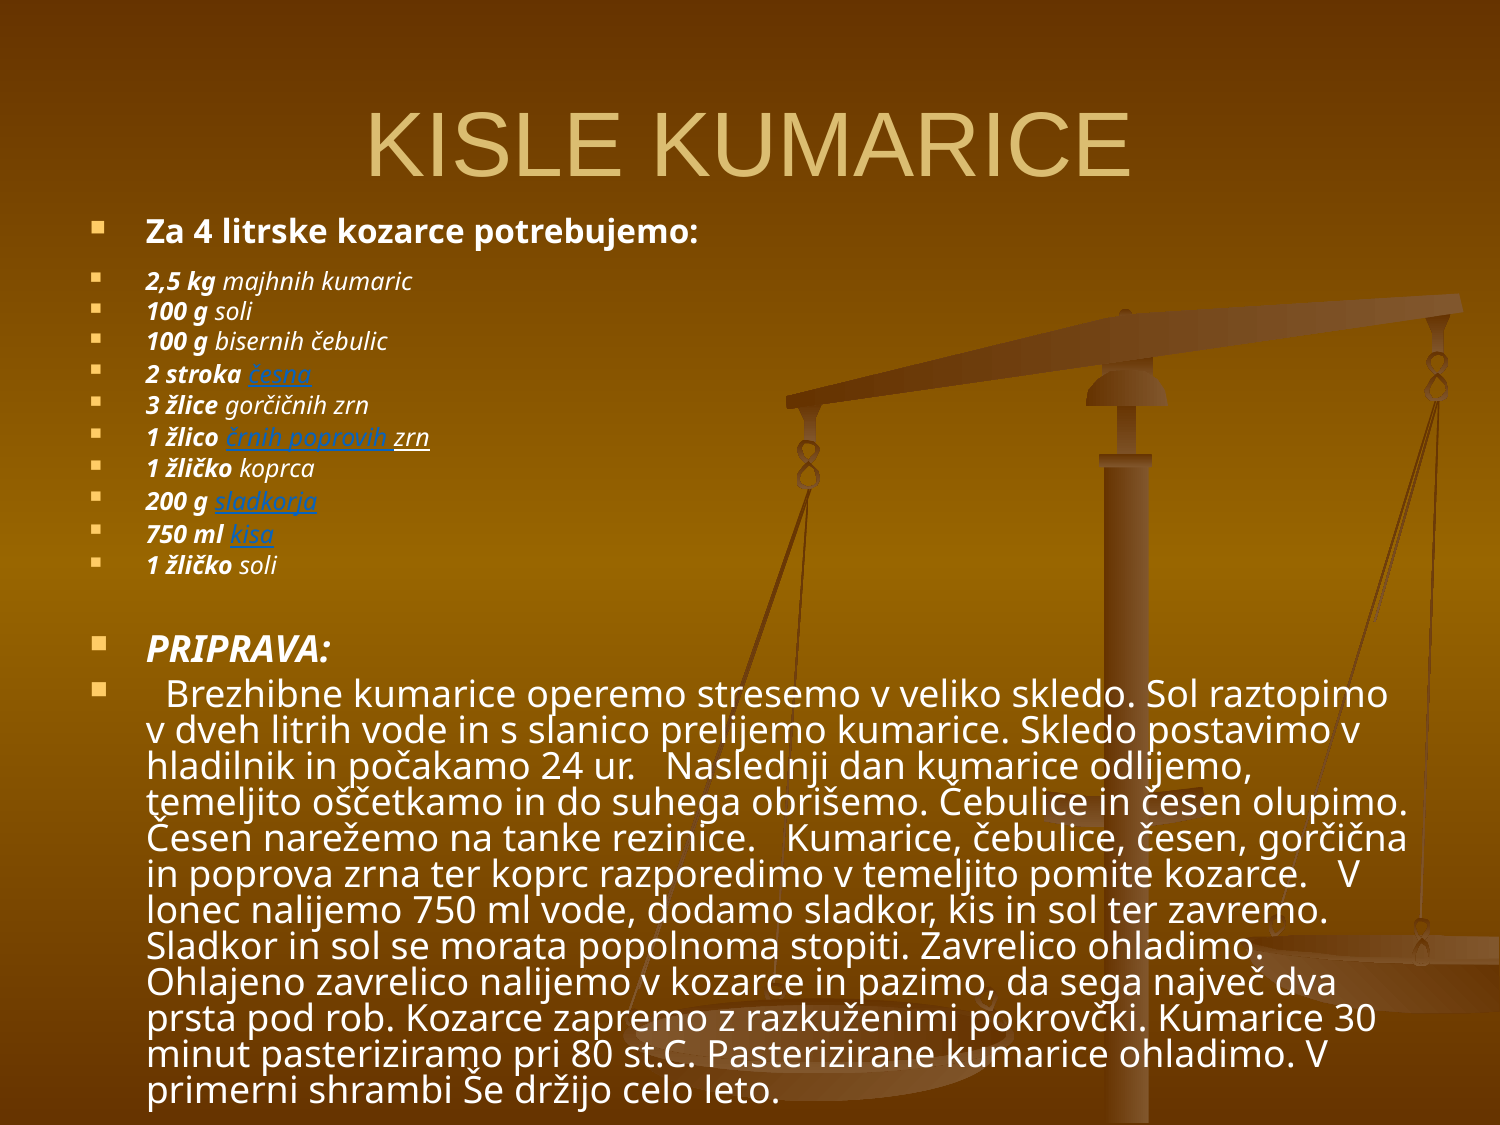

# KISLE KUMARICE
Za 4 litrske kozarce potrebujemo:
2,5 kg majhnih kumaric
100 g soli
100 g bisernih čebulic
2 stroka česna
3 žlice gorčičnih zrn
1 žlico črnih poprovih zrn
1 žličko koprca
200 g sladkorja
750 ml kisa
1 žličko soli
PRIPRAVA:
 Brezhibne kumarice operemo stresemo v veliko skledo. Sol raztopimo v dveh litrih vode in s slanico prelijemo kumarice. Skledo postavimo v hladilnik in počakamo 24 ur. Naslednji dan kumarice odlijemo, temeljito oščetkamo in do suhega obrišemo. Čebulice in česen olupimo. Česen narežemo na tanke rezinice. Kumarice, čebulice, česen, gorčična in poprova zrna ter koprc razporedimo v temeljito pomite kozarce. V lonec nalijemo 750 ml vode, dodamo sladkor, kis in sol ter zavremo. Sladkor in sol se morata popolnoma stopiti. Zavrelico ohladimo. Ohlajeno zavrelico nalijemo v kozarce in pazimo, da sega največ dva prsta pod rob. Kozarce zapremo z razkuženimi pokrovčki. Kumarice 30 minut pasteriziramo pri 80 st.C. Pasterizirane kumarice ohladimo. V primerni shrambi Še držijo celo leto.